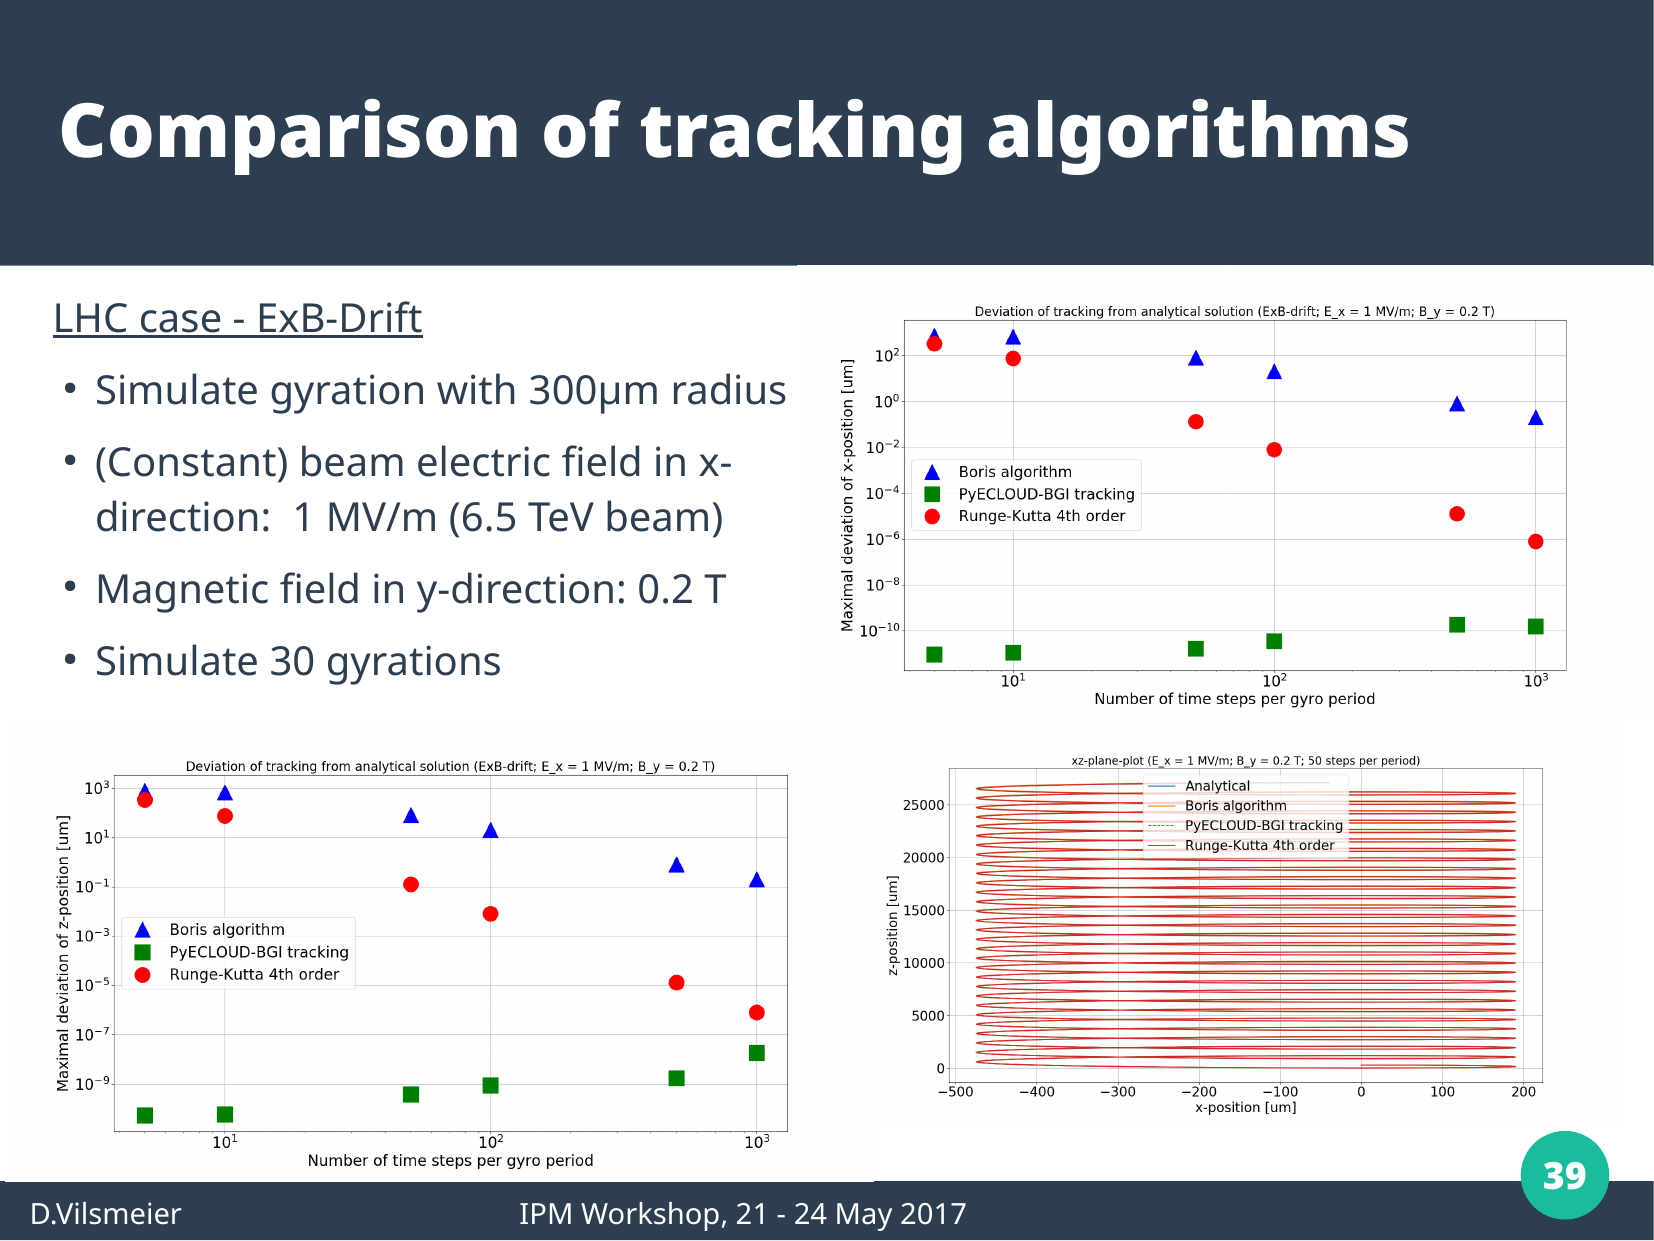

# Comparison of tracking algorithms
LHC case - ExB-Drift
Simulate gyration with 300μm radius
(Constant) beam electric field in x-direction: 1 MV/m (6.5 TeV beam)
Magnetic field in y-direction: 0.2 T
Simulate 30 gyrations
39
D.Vilsmeier IPM Workshop, 21 - 24 May 2017